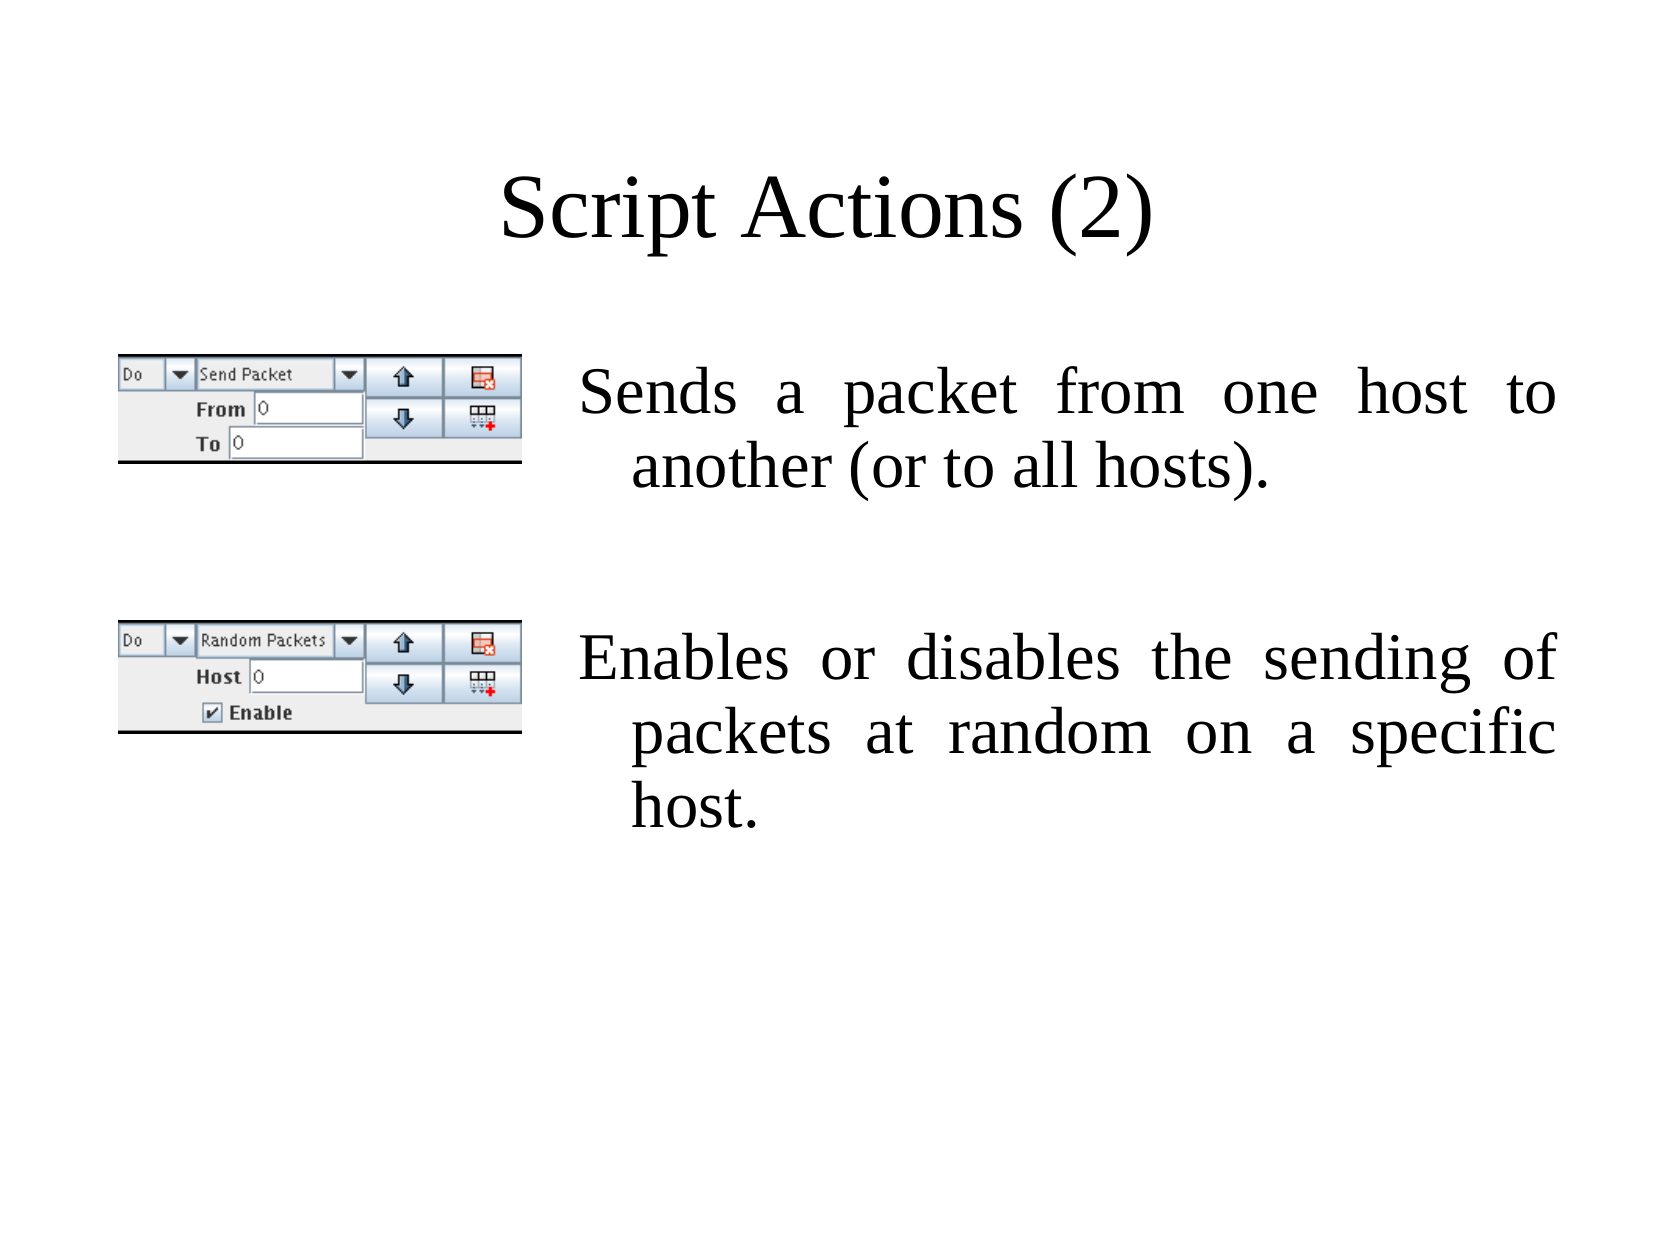

# Script Actions (2)
Sends a packet from one host to another (or to all hosts).
Enables or disables the sending of packets at random on a specific host.